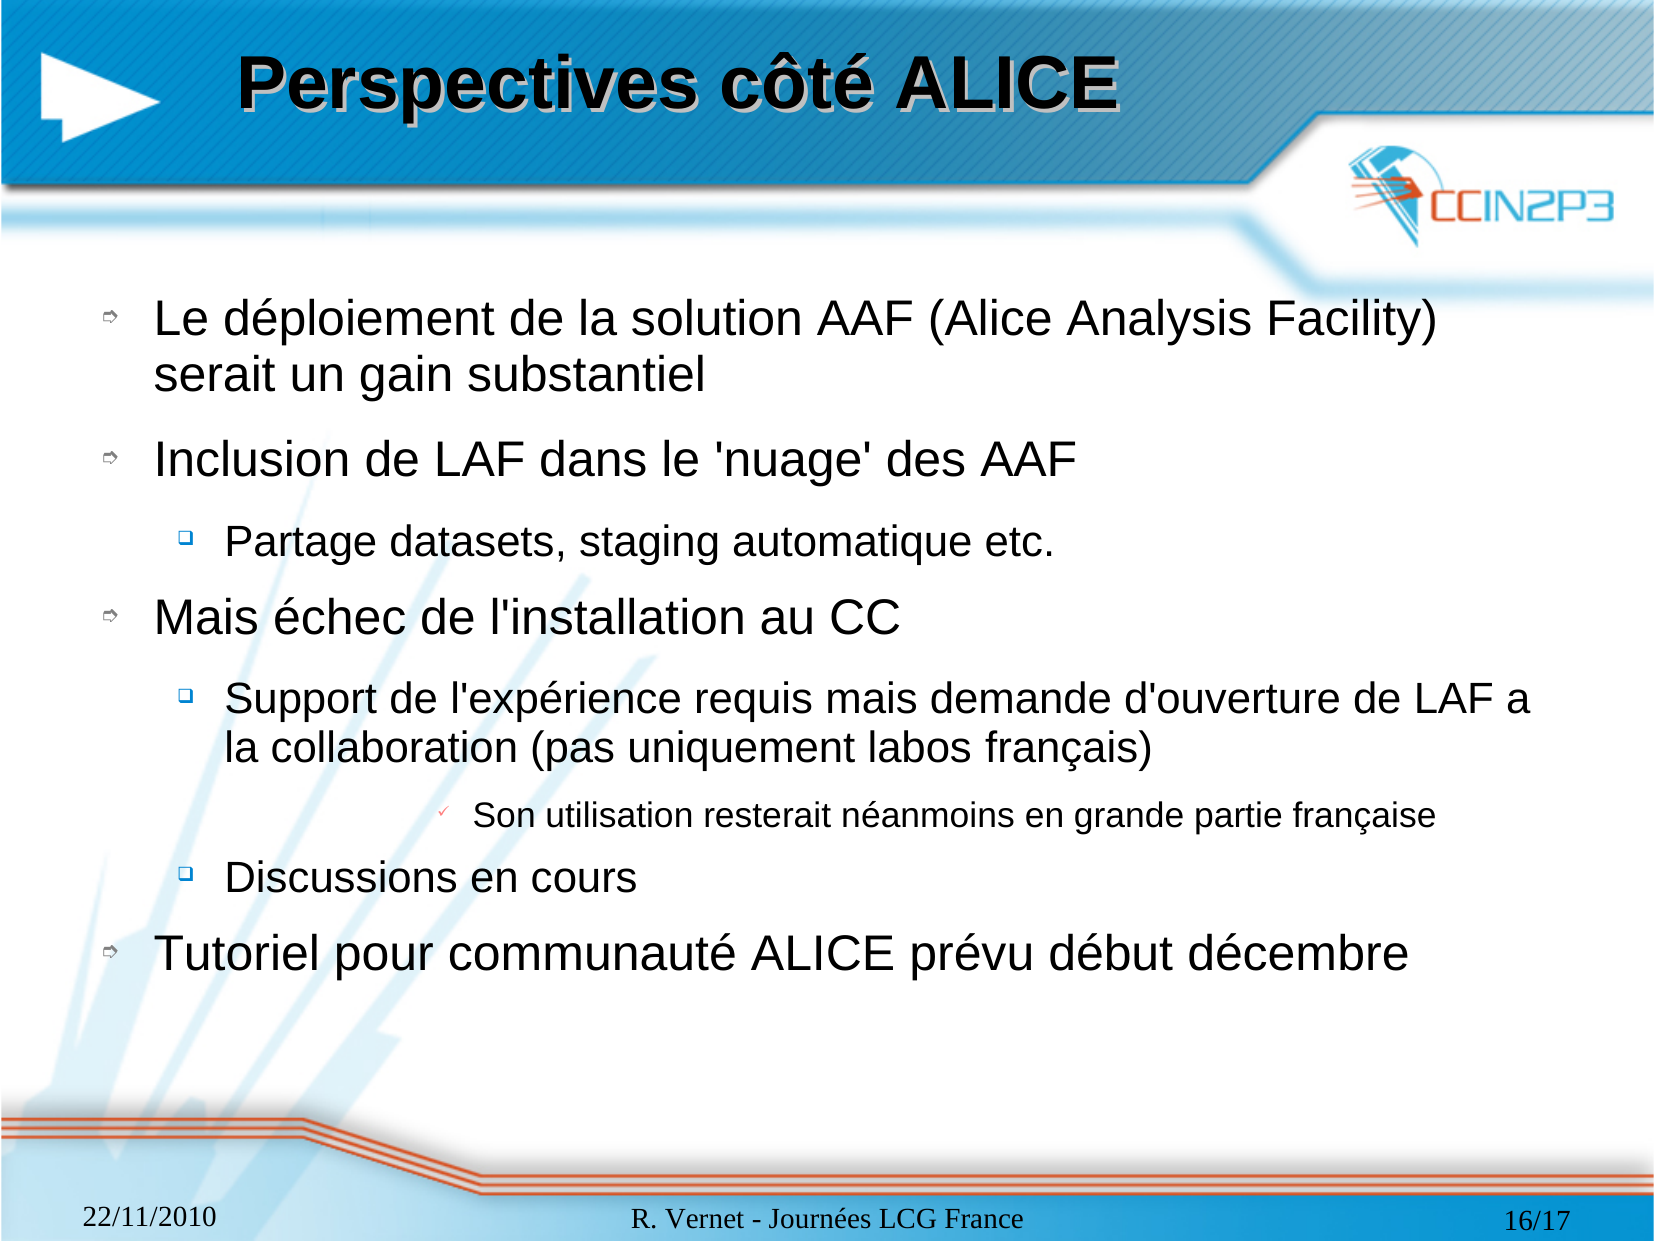

# Perspectives côté ALICE
Le déploiement de la solution AAF (Alice Analysis Facility) serait un gain substantiel
Inclusion de LAF dans le 'nuage' des AAF
Partage datasets, staging automatique etc.
Mais échec de l'installation au CC
Support de l'expérience requis mais demande d'ouverture de LAF a la collaboration (pas uniquement labos français)
Son utilisation resterait néanmoins en grande partie française
Discussions en cours
Tutoriel pour communauté ALICE prévu début décembre
22/11/2010
R. Vernet - Journées LCG France
16